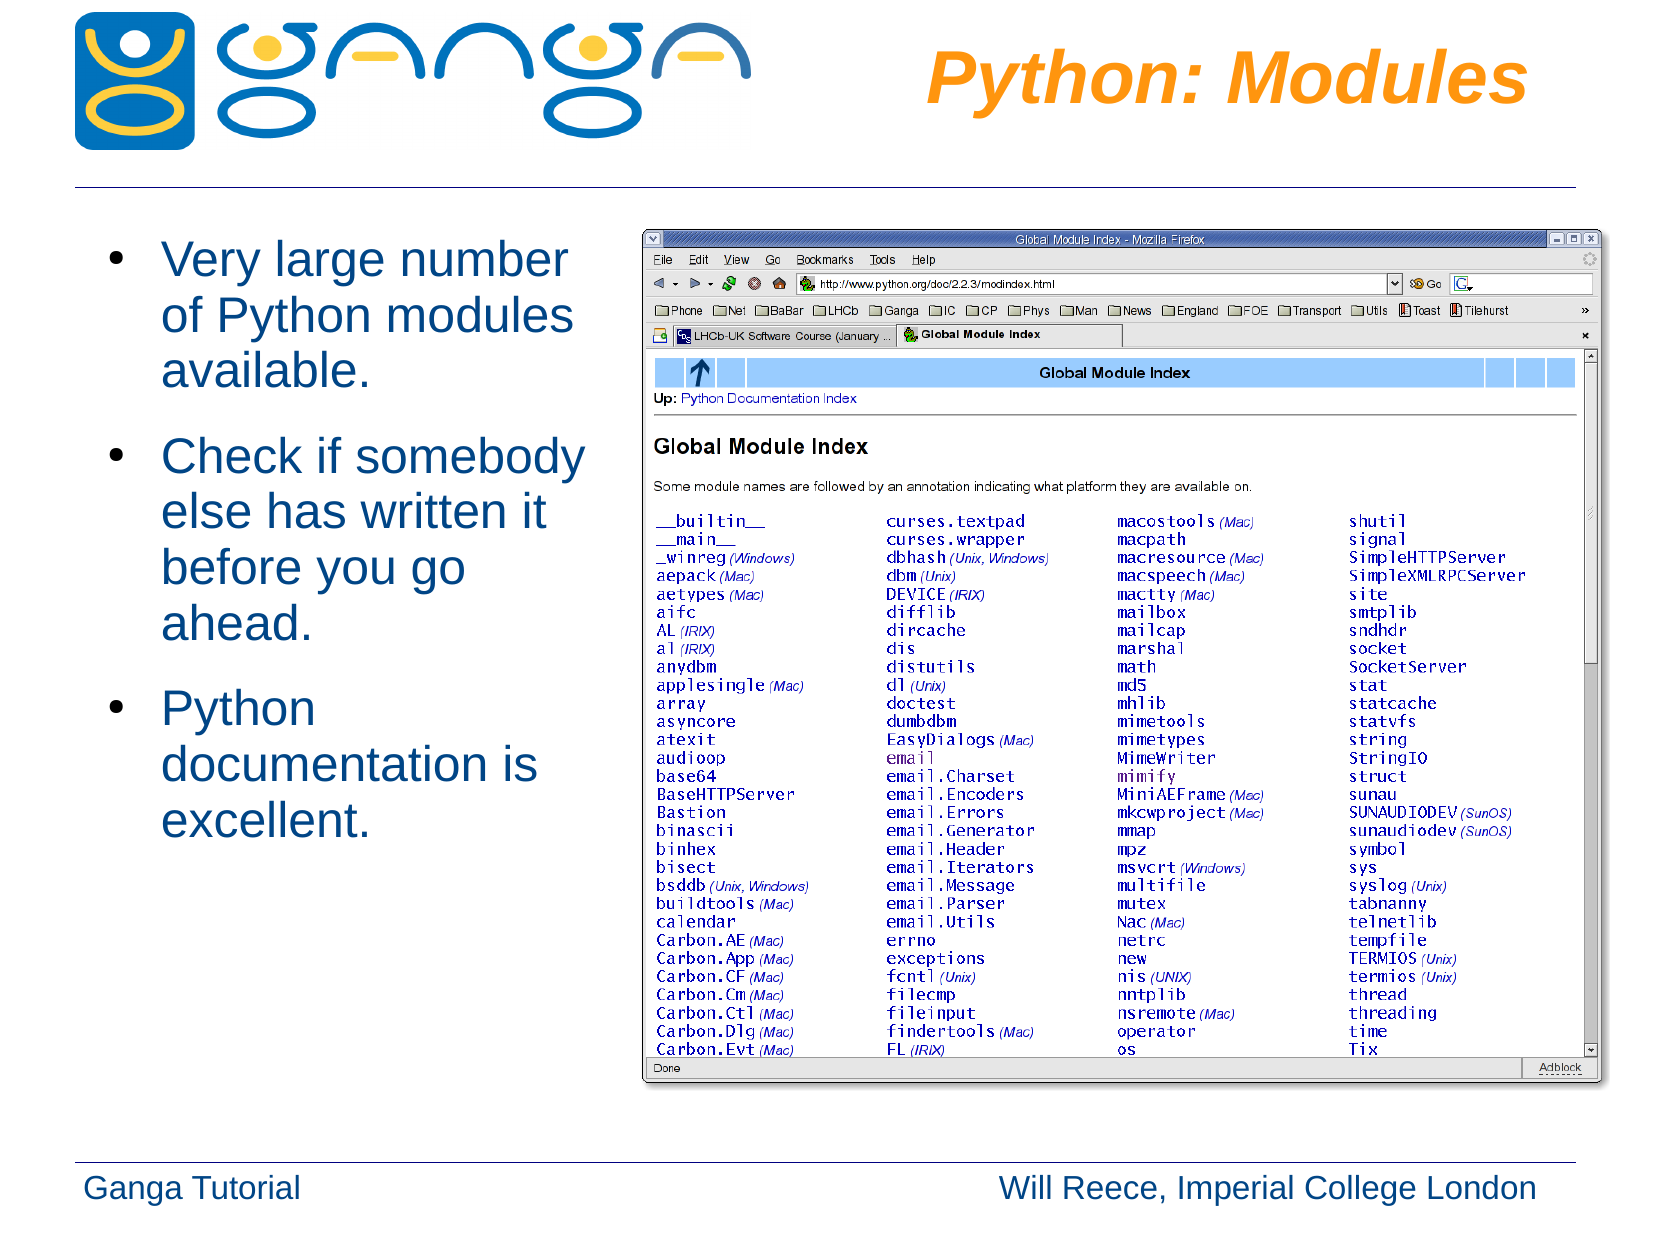

# Python: Modules
Very large number of Python modules available.
Check if somebody else has written it before you go ahead.
Python documentation is excellent.
Ganga Tutorial
Will Reece, Imperial College London